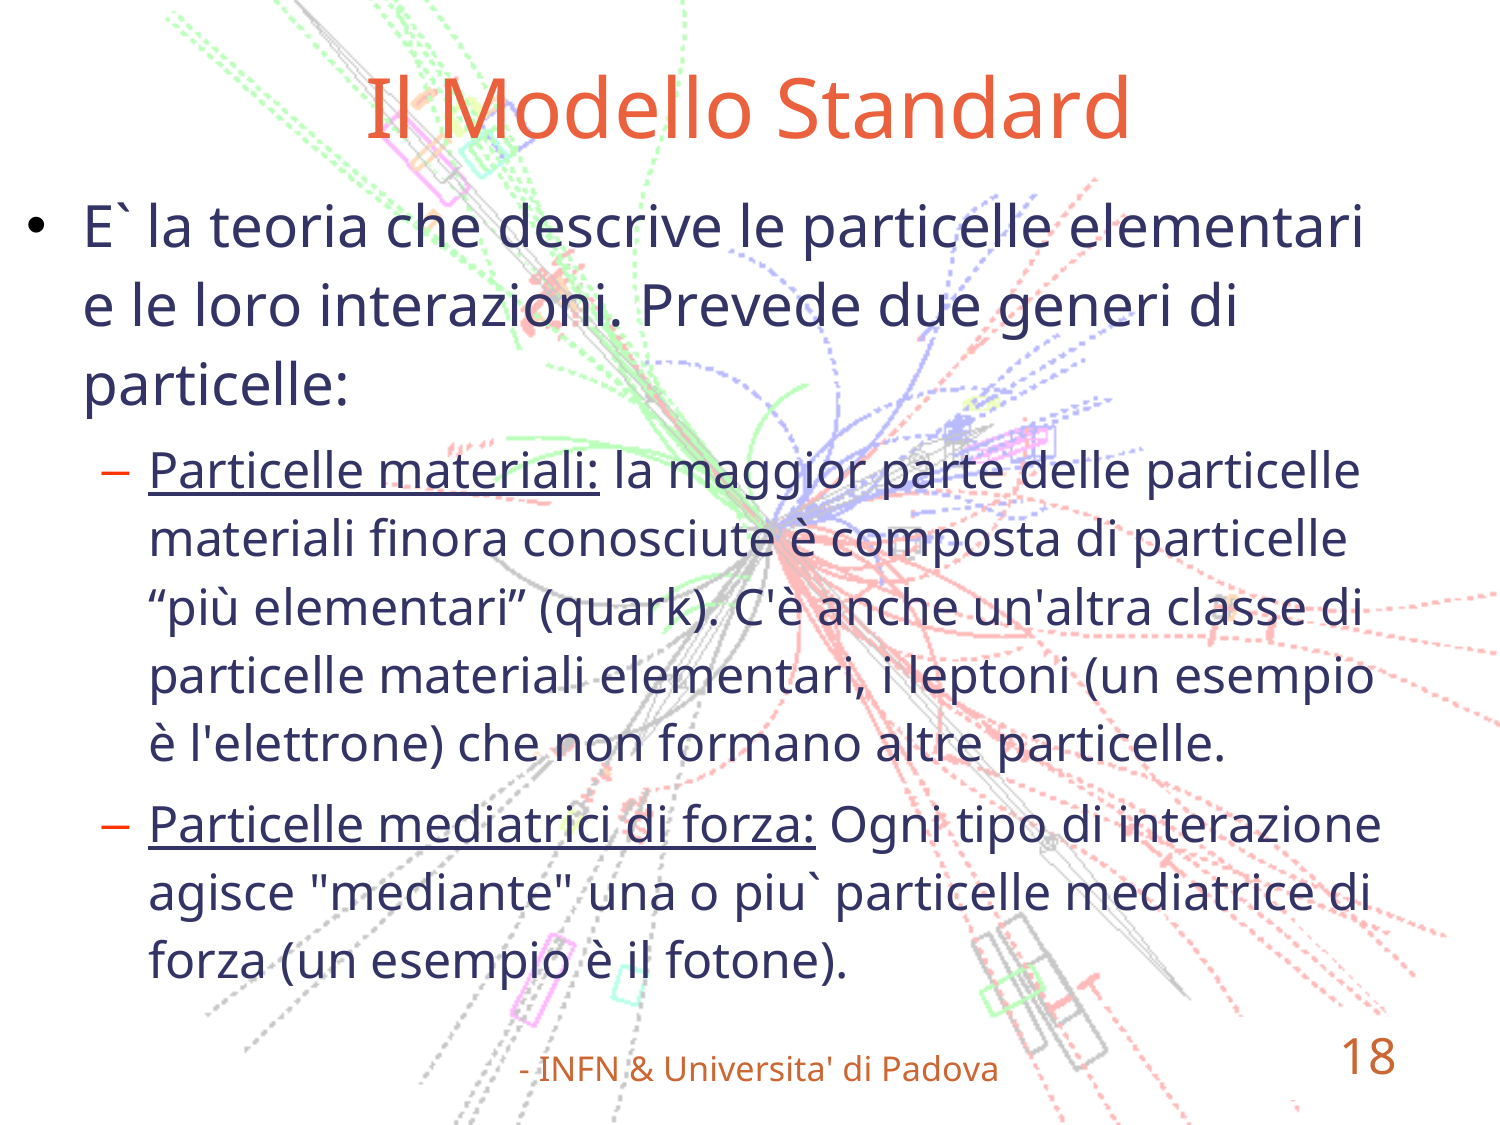

# Il Modello Standard
E` la teoria che descrive le particelle elementari e le loro interazioni. Prevede due generi di particelle:
Particelle materiali: la maggior parte delle particelle materiali finora conosciute è composta di particelle “più elementari” (quark). C'è anche un'altra classe di particelle materiali elementari, i leptoni (un esempio è l'elettrone) che non formano altre particelle.
Particelle mediatrici di forza: Ogni tipo di interazione agisce "mediante" una o piu` particelle mediatrice di forza (un esempio è il fotone).